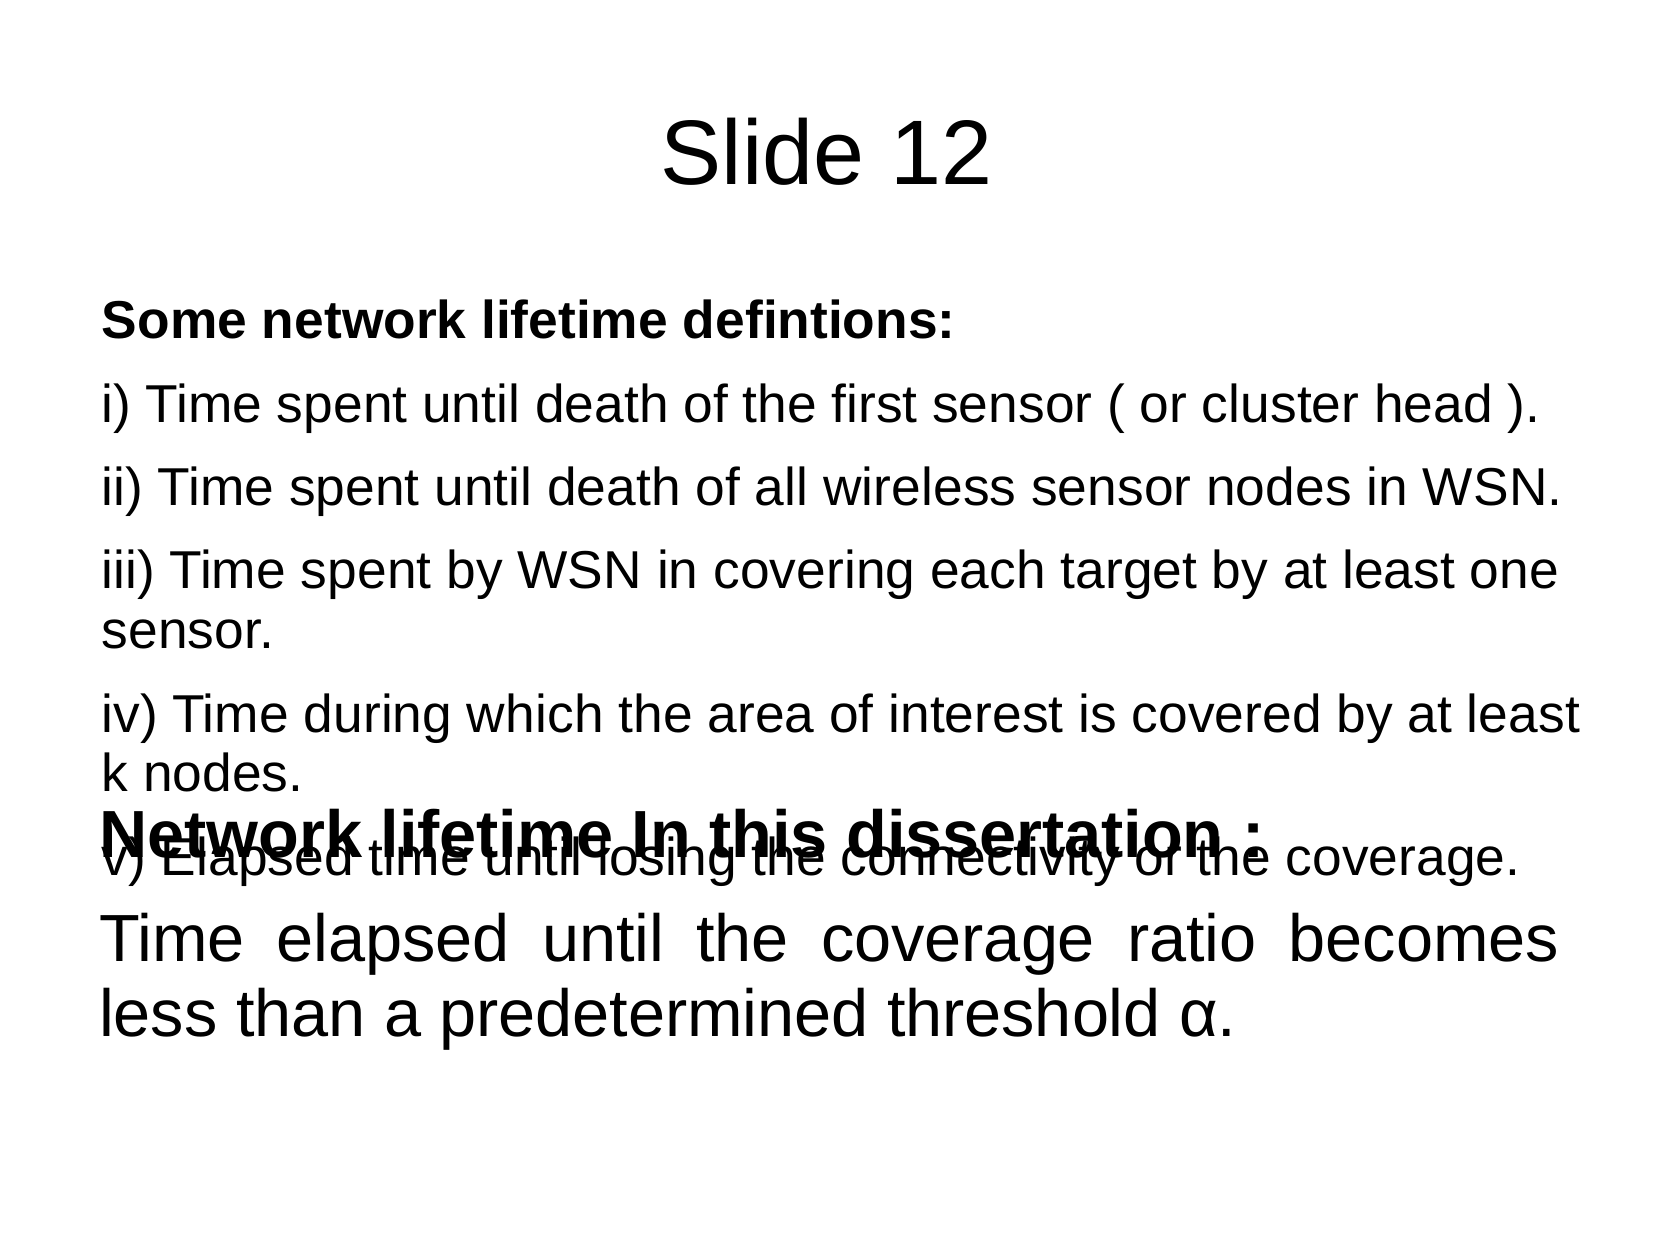

# Slide 12
Some network lifetime defintions:
i) Time spent until death of the first sensor ( or cluster head ).
ii) Time spent until death of all wireless sensor nodes in WSN.
iii) Time spent by WSN in covering each target by at least one sensor.
iv) Time during which the area of interest is covered by at least k nodes.
v) Elapsed time until losing the connectivity or the coverage.
Network lifetime In this dissertation :
Time elapsed until the coverage ratio becomes less than a predetermined threshold α.